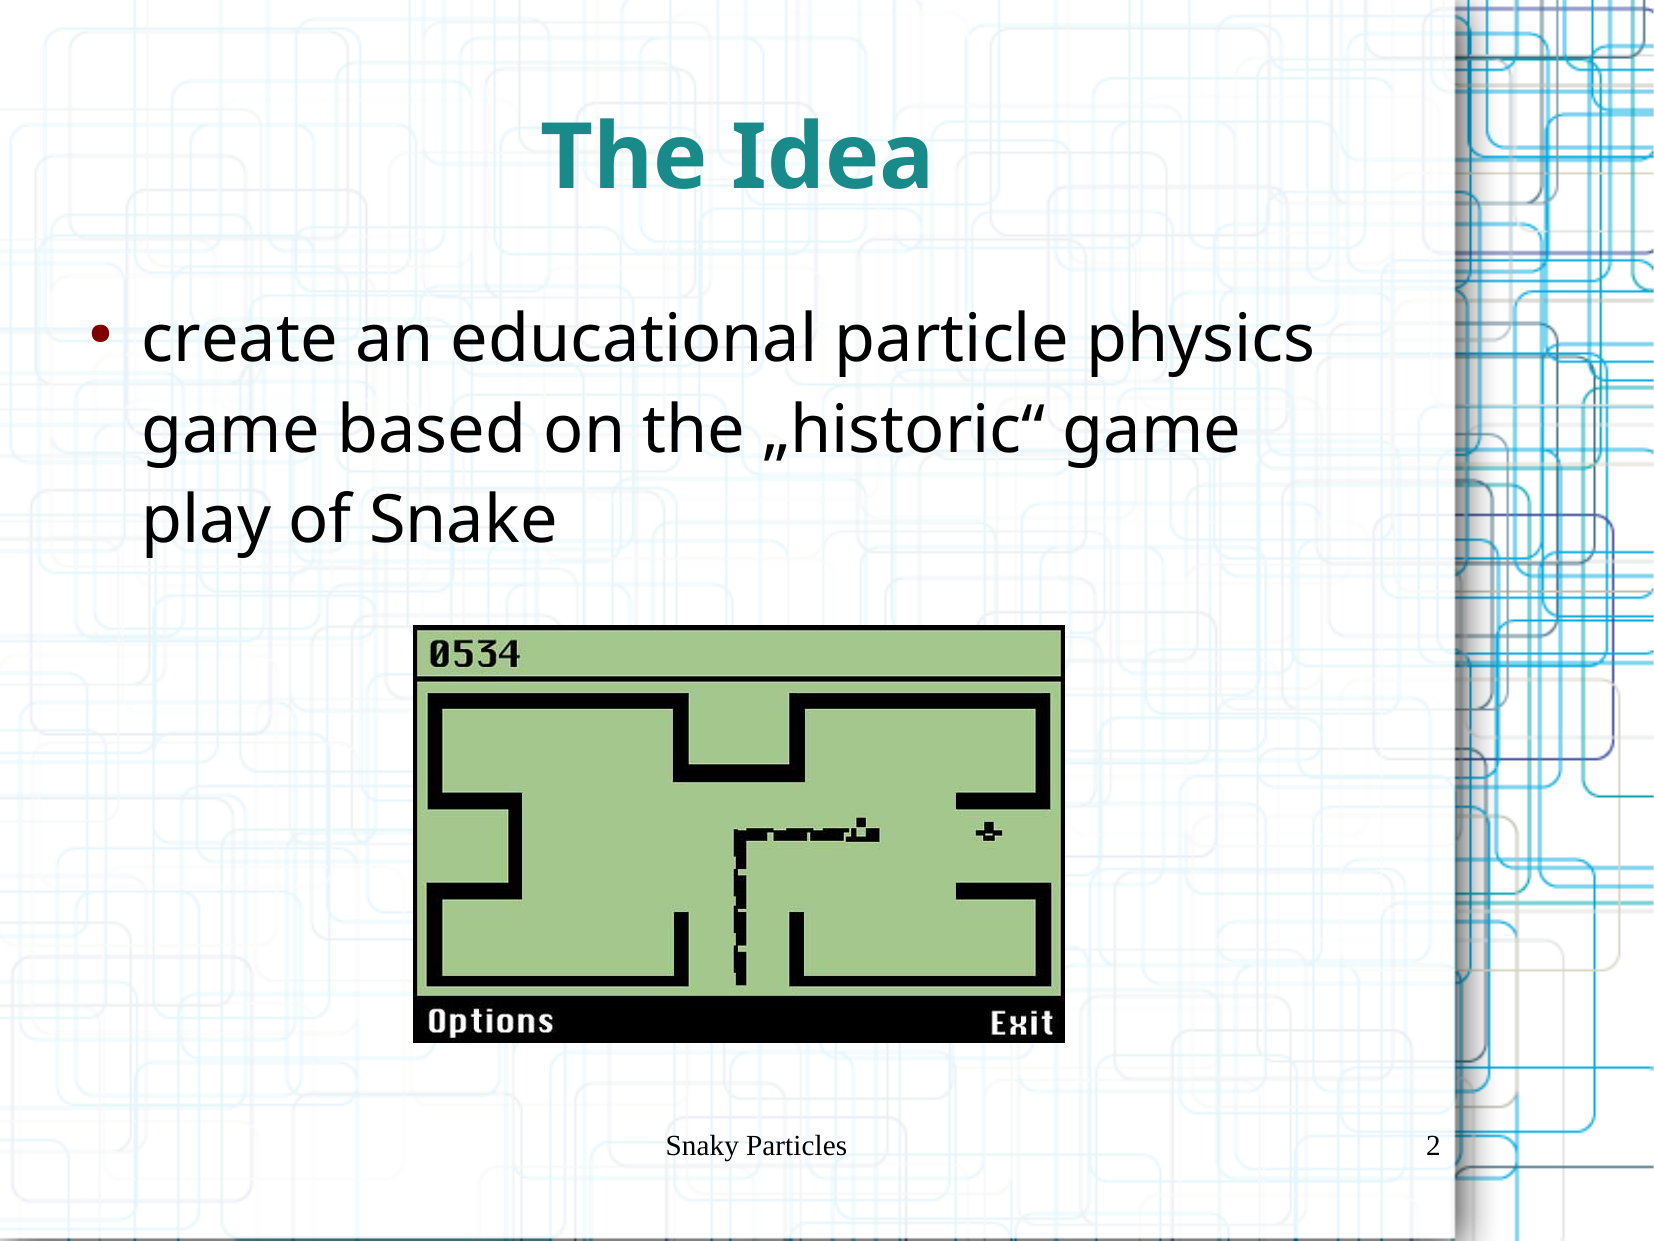

# The Idea
create an educational particle physics game based on the „historic“ game play of Snake
Snaky Particles
2